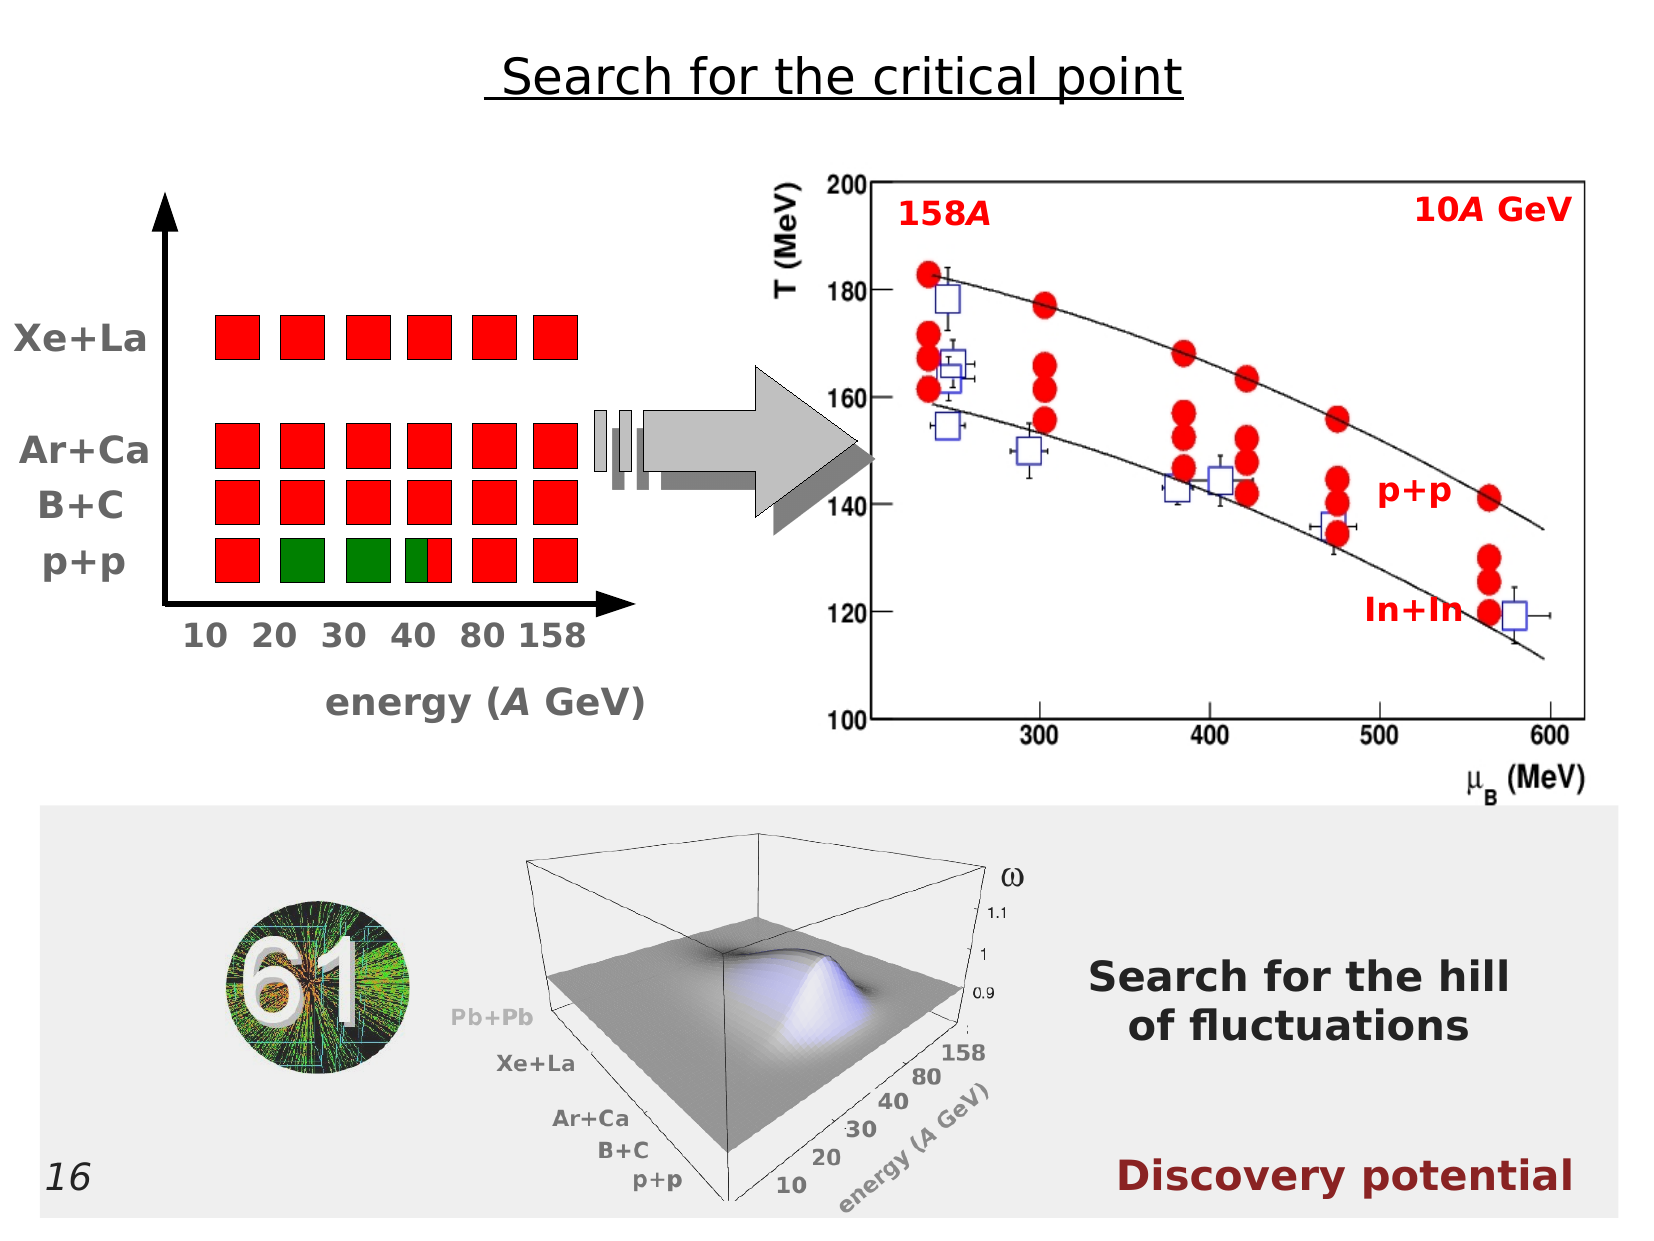

Search for the critical point
10A GeV
158A
Xe+La
 Ar+Ca
p+p
B+C
p+p
In+In
10 20 30 40 80 158
energy (A GeV)
Search for the hill
of fluctuations
Discovery potential